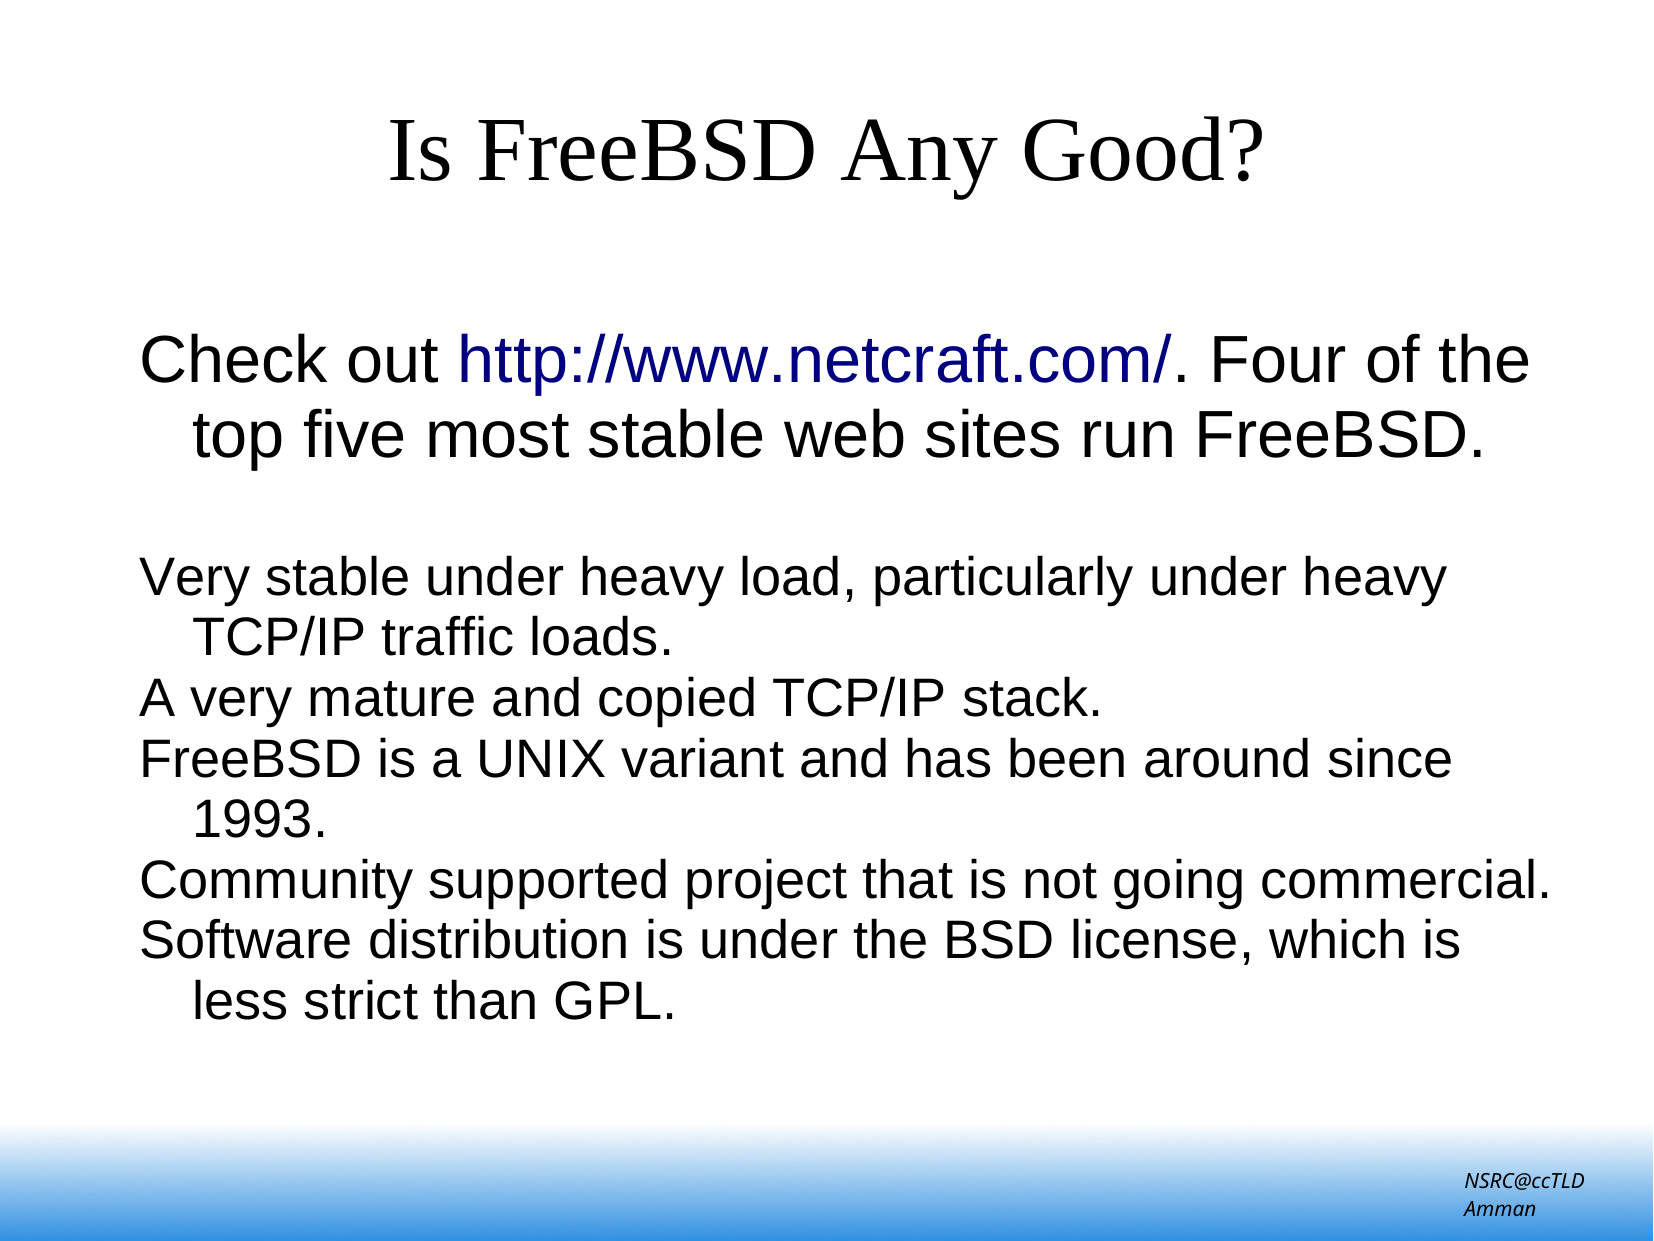

# Is FreeBSD Any Good?
Check out http://www.netcraft.com/. Four of the top five most stable web sites run FreeBSD.
Very stable under heavy load, particularly under heavy TCP/IP traffic loads.
A very mature and copied TCP/IP stack.
FreeBSD is a UNIX variant and has been around since 1993.
Community supported project that is not going commercial.
Software distribution is under the BSD license, which is less strict than GPL.